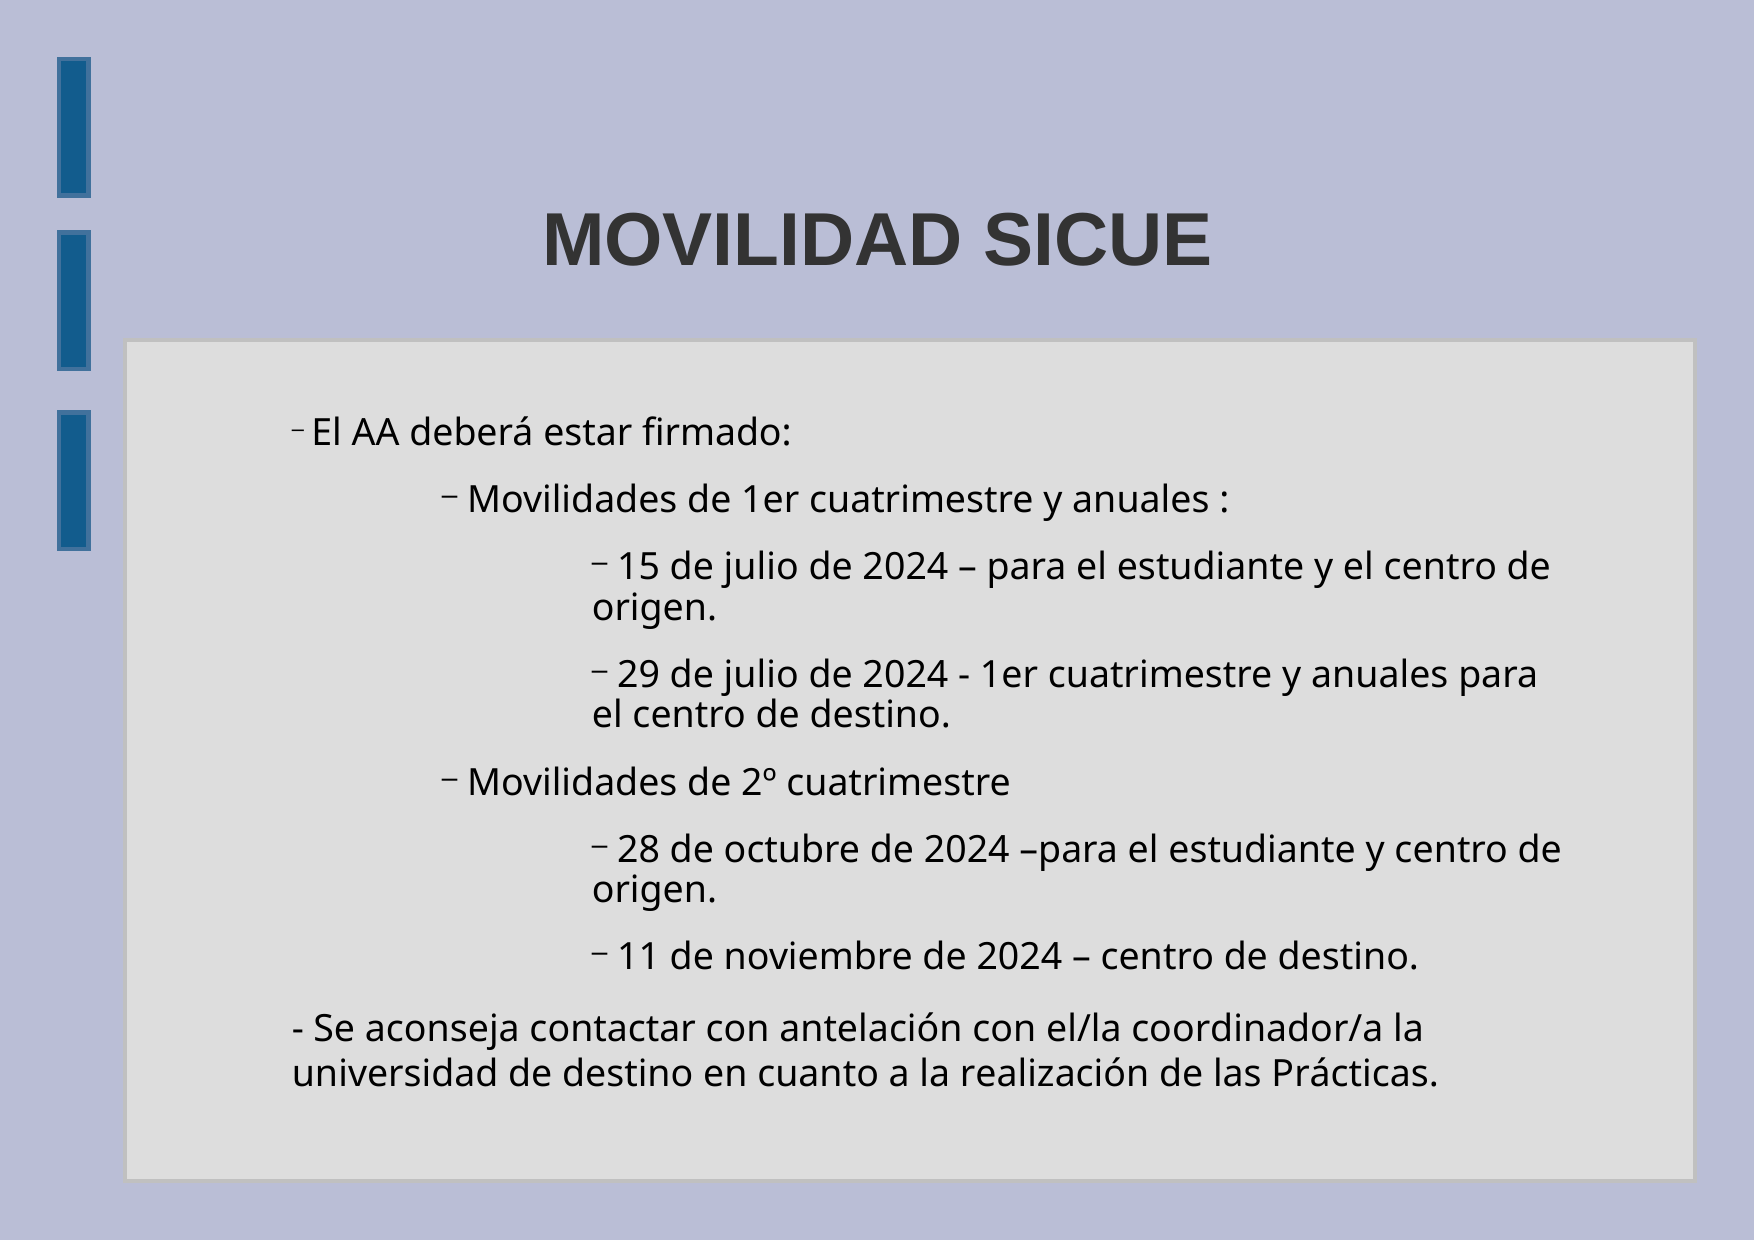

MOVILIDAD SICUE
 El AA deberá estar firmado:
 Movilidades de 1er cuatrimestre y anuales :
 15 de julio de 2024 – para el estudiante y el centro de origen.
 29 de julio de 2024 - 1er cuatrimestre y anuales para el centro de destino.
 Movilidades de 2º cuatrimestre
 28 de octubre de 2024 –para el estudiante y centro de origen.
 11 de noviembre de 2024 – centro de destino.
- Se aconseja contactar con antelación con el/la coordinador/a la universidad de destino en cuanto a la realización de las Prácticas.